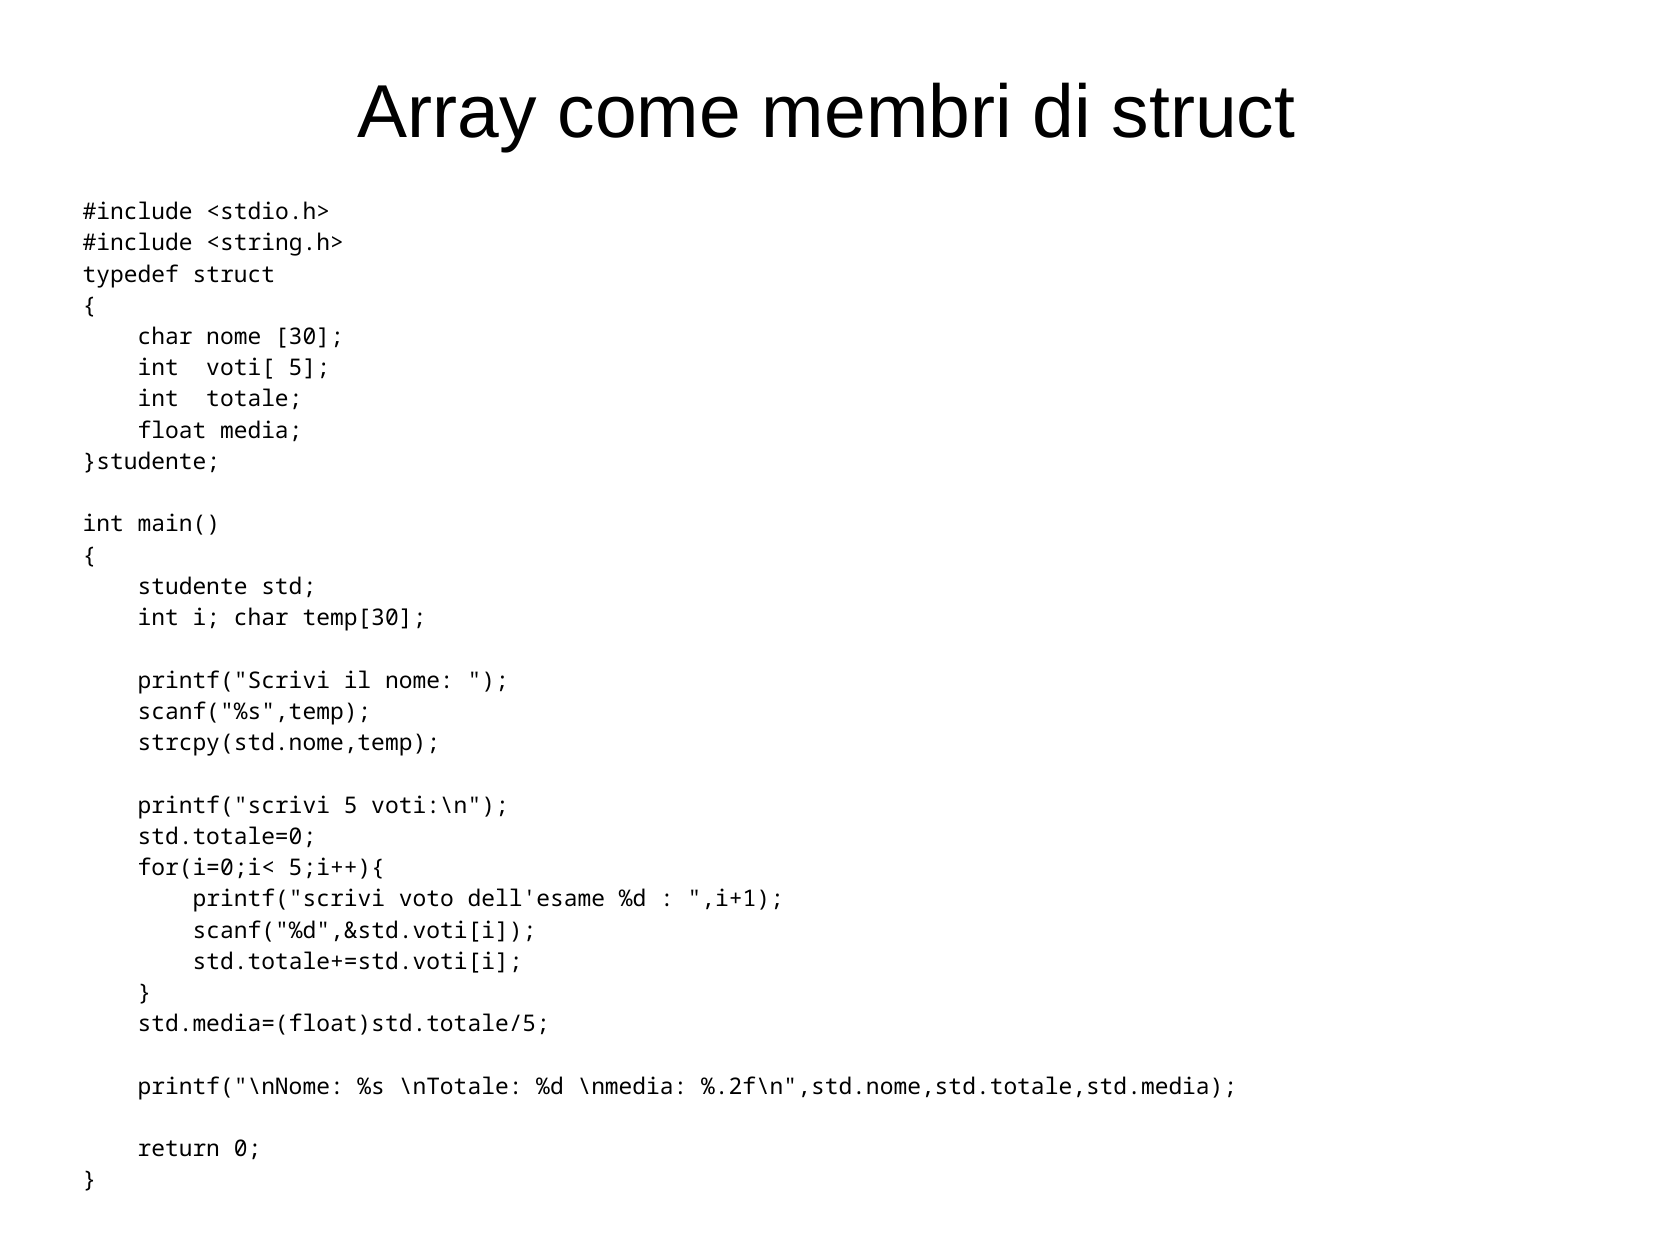

# Array come membri di struct
#include <stdio.h>
#include <string.h>
typedef struct
{
 char nome [30];
 int voti[ 5];
 int totale;
 float media;
}studente;
int main()
{
 studente std;
 int i; char temp[30];
 printf("Scrivi il nome: ");
 scanf("%s",temp);
 strcpy(std.nome,temp);
 printf("scrivi 5 voti:\n");
 std.totale=0;
 for(i=0;i< 5;i++){
 printf("scrivi voto dell'esame %d : ",i+1);
 scanf("%d",&std.voti[i]);
 std.totale+=std.voti[i];
 }
 std.media=(float)std.totale/5;
 printf("\nNome: %s \nTotale: %d \nmedia: %.2f\n",std.nome,std.totale,std.media);
 return 0;
}